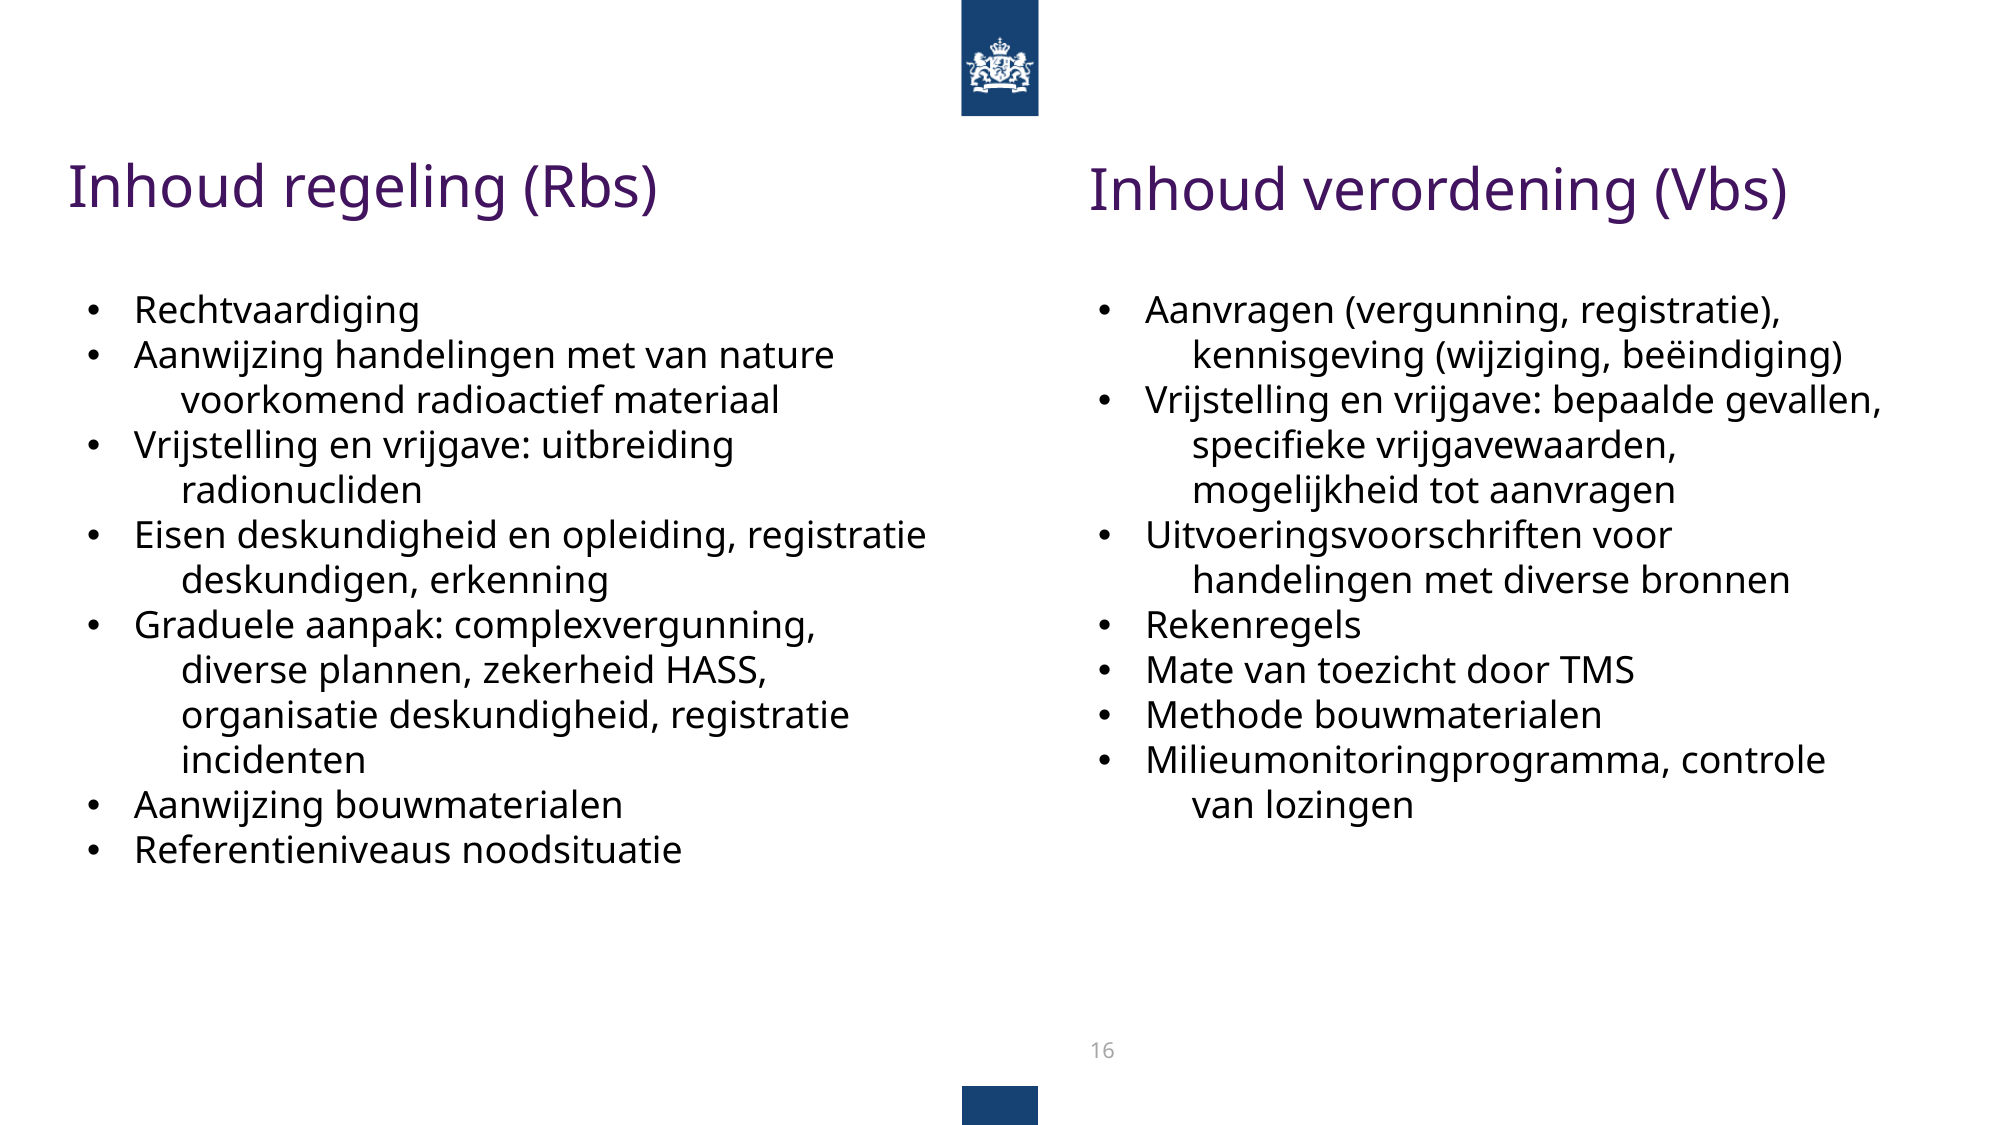

# Inhoud regeling (Rbs)
Inhoud verordening (Vbs)
Rechtvaardiging
Aanwijzing handelingen met van nature voorkomend radioactief materiaal
Vrijstelling en vrijgave: uitbreiding radionucliden
Eisen deskundigheid en opleiding, registratie deskundigen, erkenning
Graduele aanpak: complexvergunning, diverse plannen, zekerheid HASS, organisatie deskundigheid, registratie incidenten
Aanwijzing bouwmaterialen
Referentieniveaus noodsituatie
Aanvragen (vergunning, registratie), kennisgeving (wijziging, beëindiging)
Vrijstelling en vrijgave: bepaalde gevallen, specifieke vrijgavewaarden, mogelijkheid tot aanvragen
Uitvoeringsvoorschriften voor handelingen met diverse bronnen
Rekenregels
Mate van toezicht door TMS
Methode bouwmaterialen
Milieumonitoringprogramma, controle van lozingen